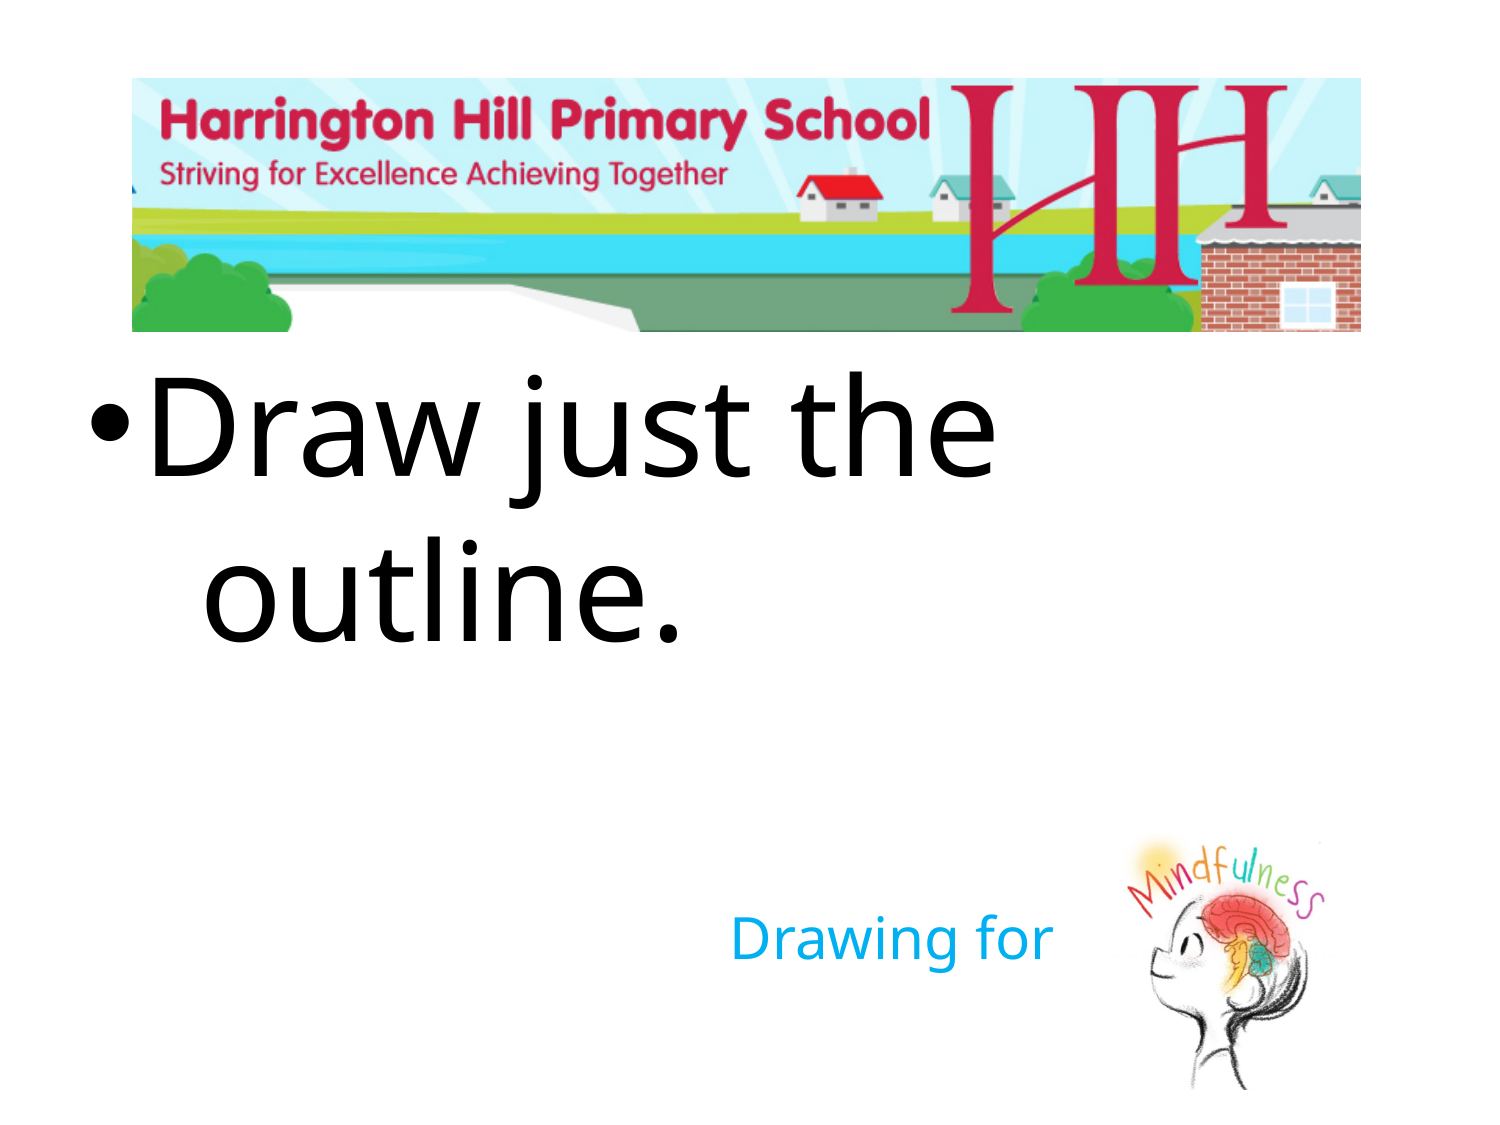

# Draw just the outline.
Drawing for